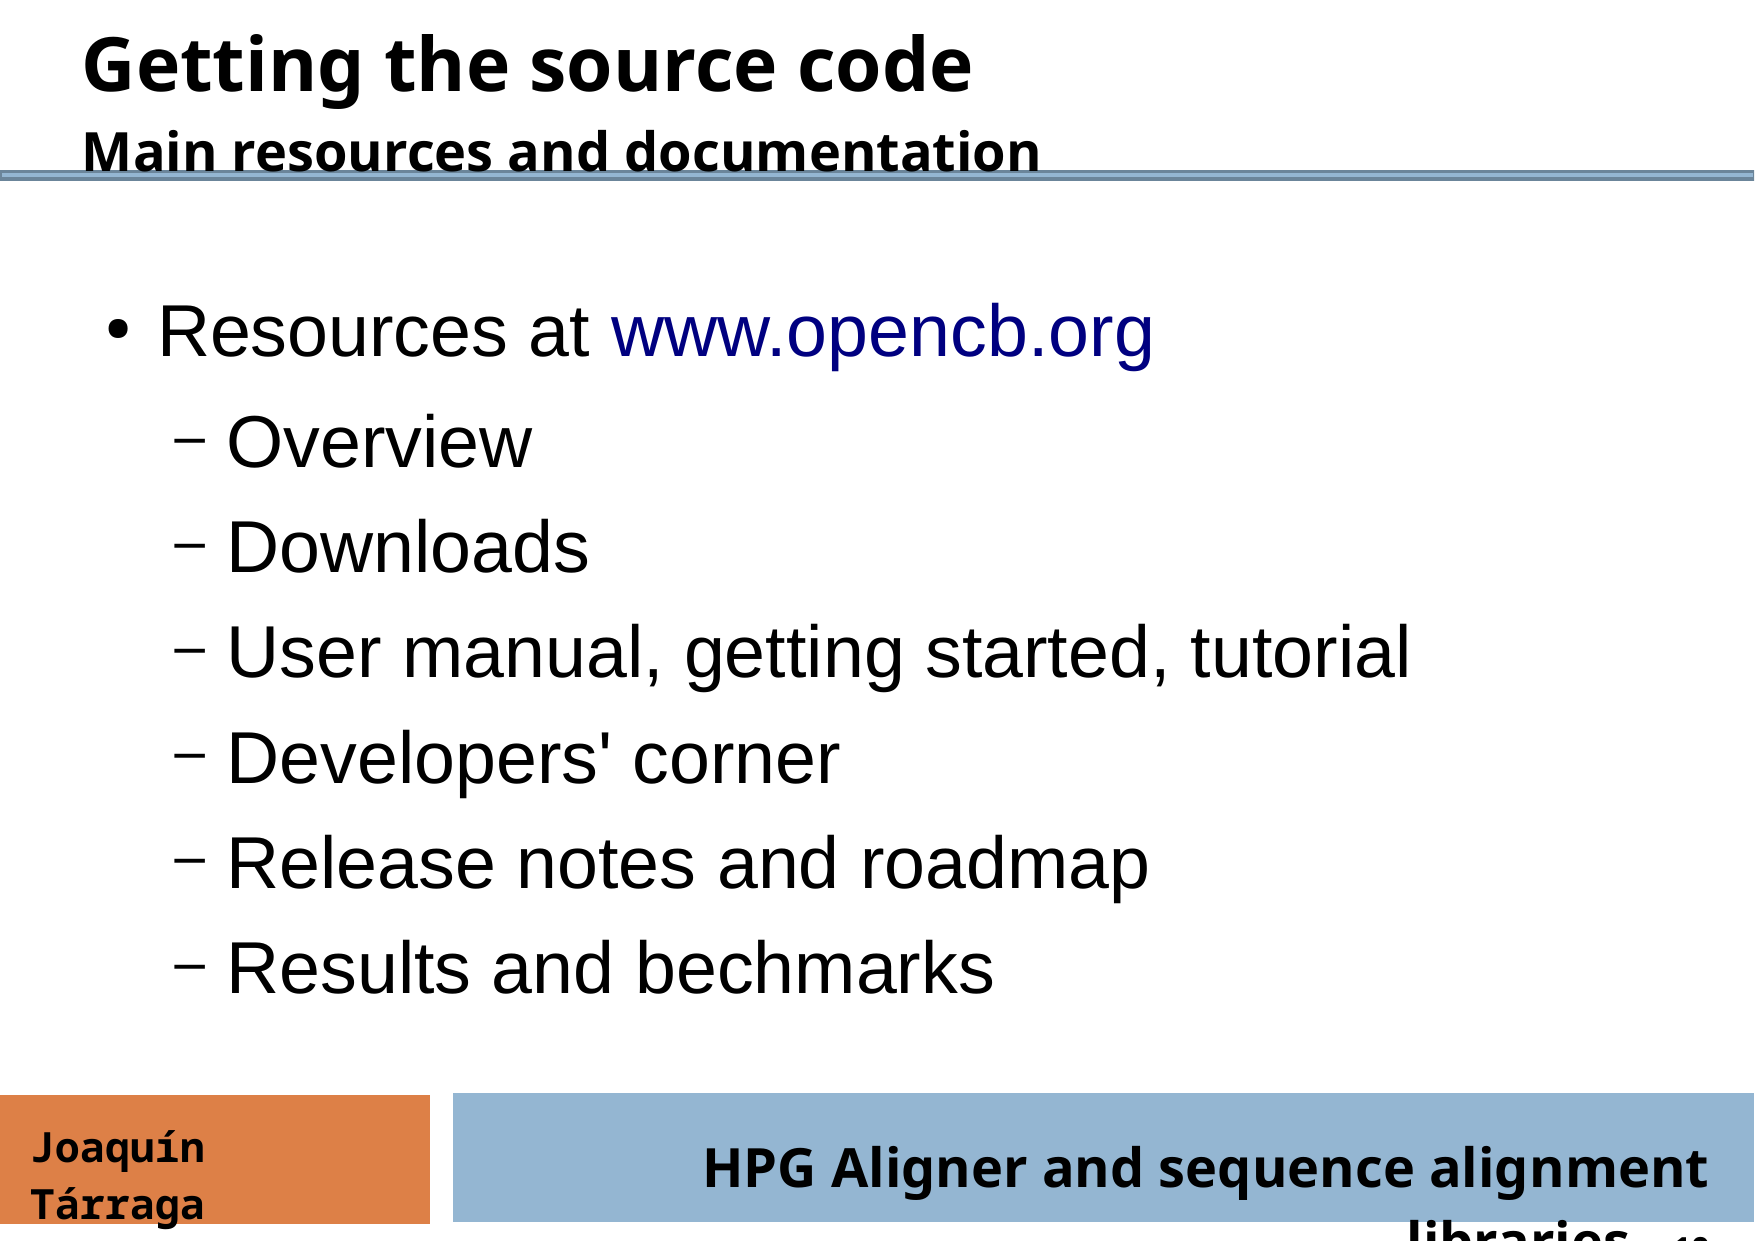

Getting the source code
Main resources and documentation
# Resources at www.opencb.org
Overview
Downloads
User manual, getting started, tutorial
Developers' corner
Release notes and roadmap
Results and bechmarks
Joaquín Tárraga
jtarraga@cipf.es
HPG Aligner and sequence alignment libraries 10